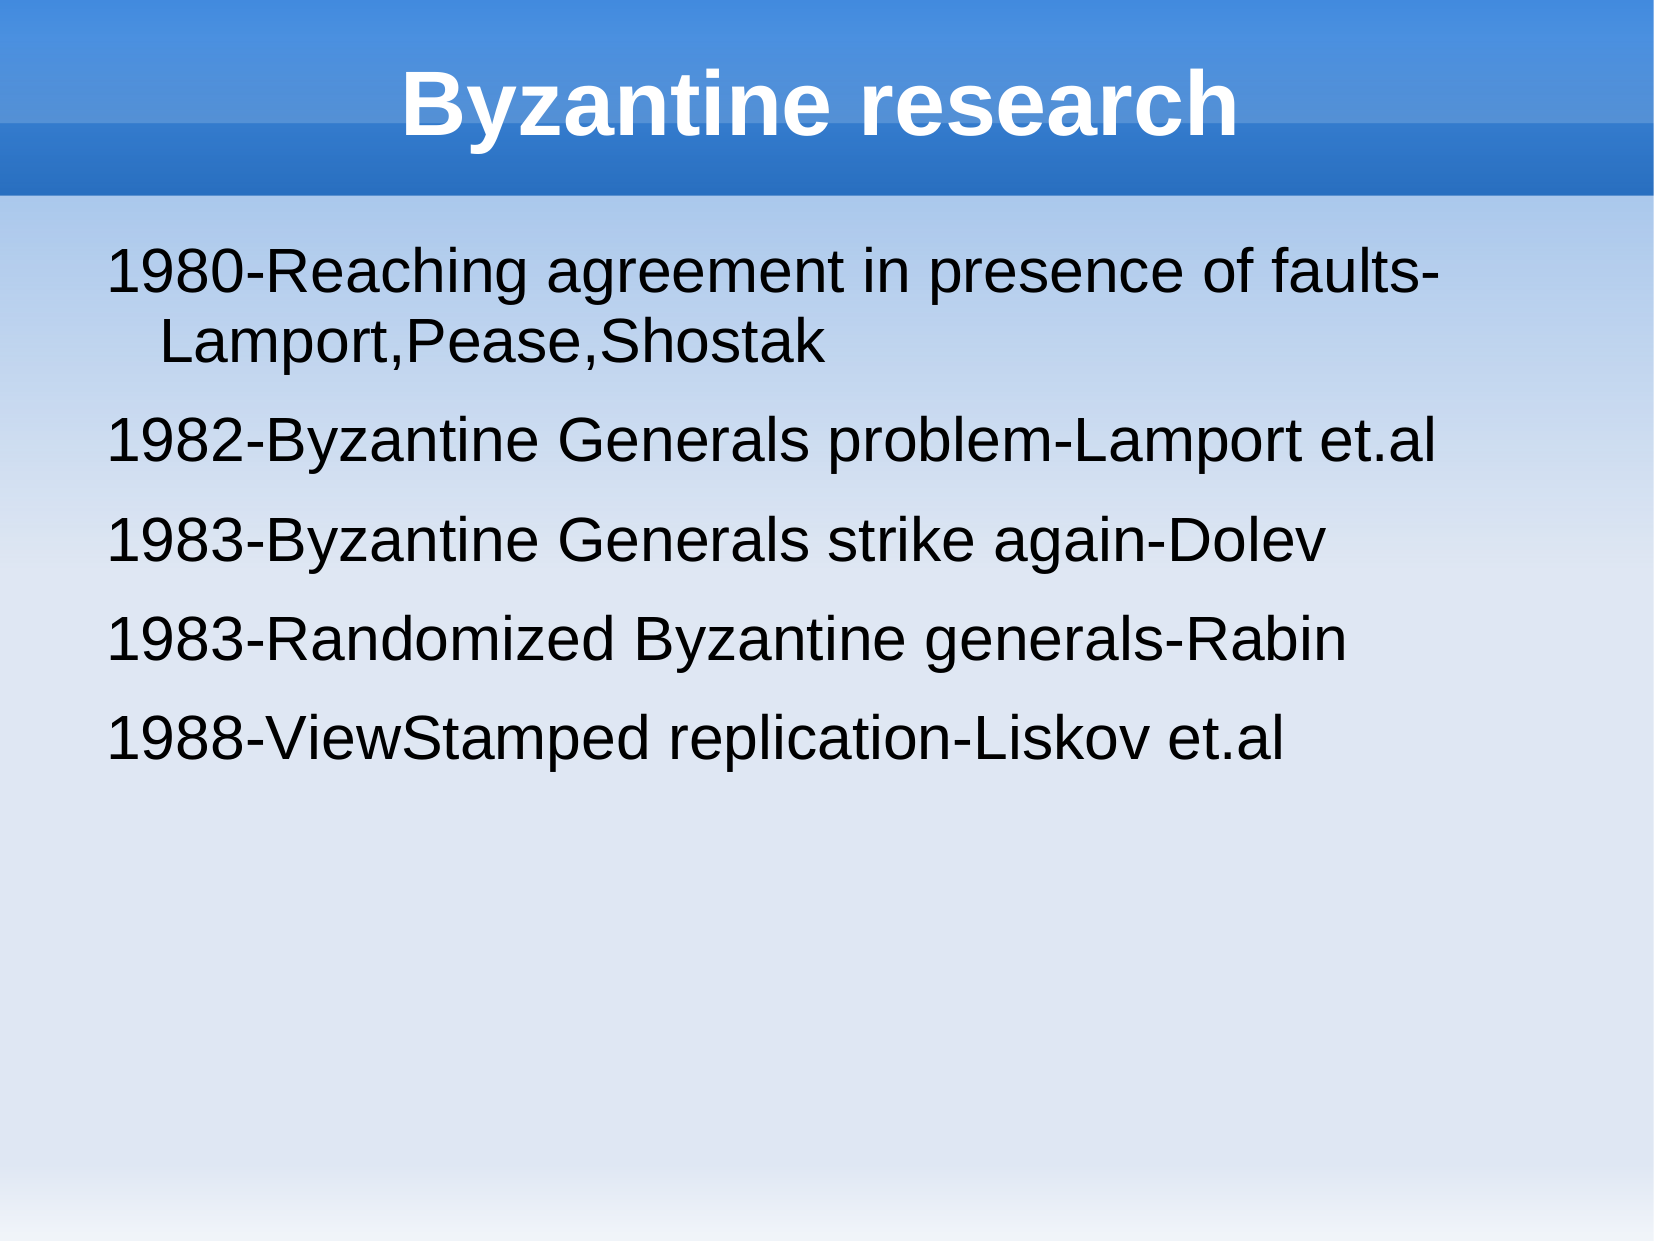

# Byzantine research
1980-Reaching agreement in presence of faults-Lamport,Pease,Shostak
1982-Byzantine Generals problem-Lamport et.al
1983-Byzantine Generals strike again-Dolev
1983-Randomized Byzantine generals-Rabin
1988-ViewStamped replication-Liskov et.al